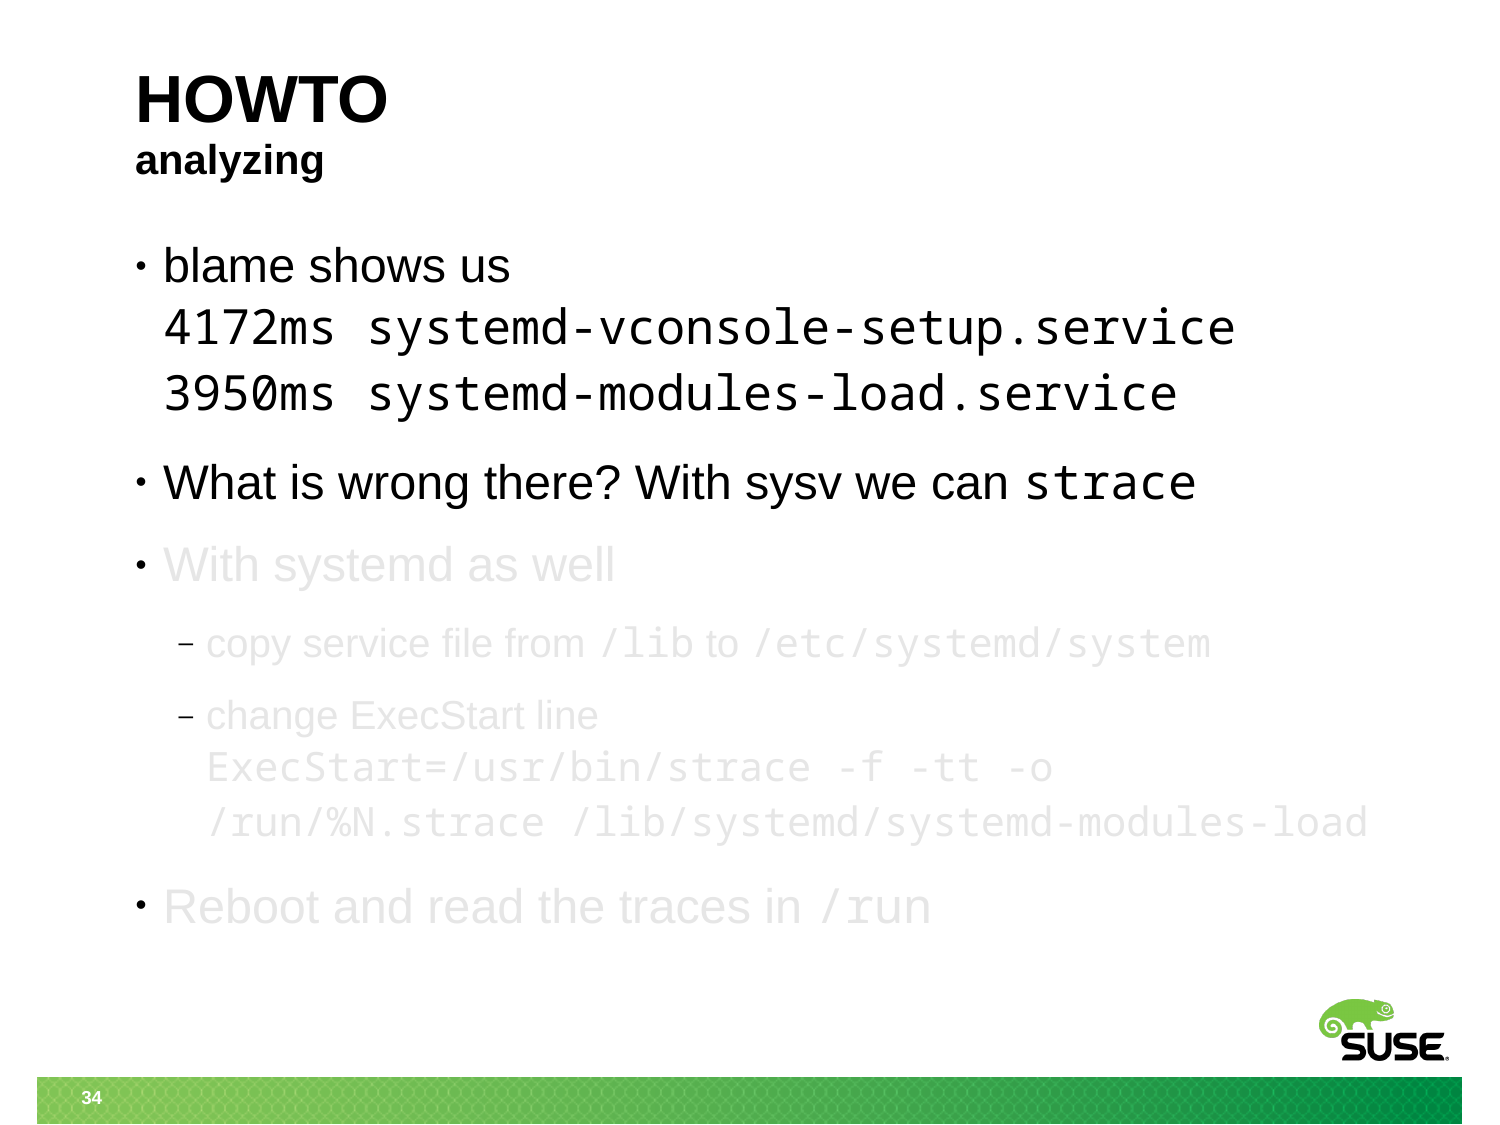

# HOWTO analyzing
blame shows us
4172ms systemd-vconsole-setup.service
3950ms systemd-modules-load.service
What is wrong there? With sysv we can strace
With systemd as well
copy service file from /lib to /etc/systemd/system
change ExecStart line
ExecStart=/usr/bin/strace -f -tt -o /run/%N.strace /lib/systemd/systemd-modules-load
Reboot and read the traces in /run